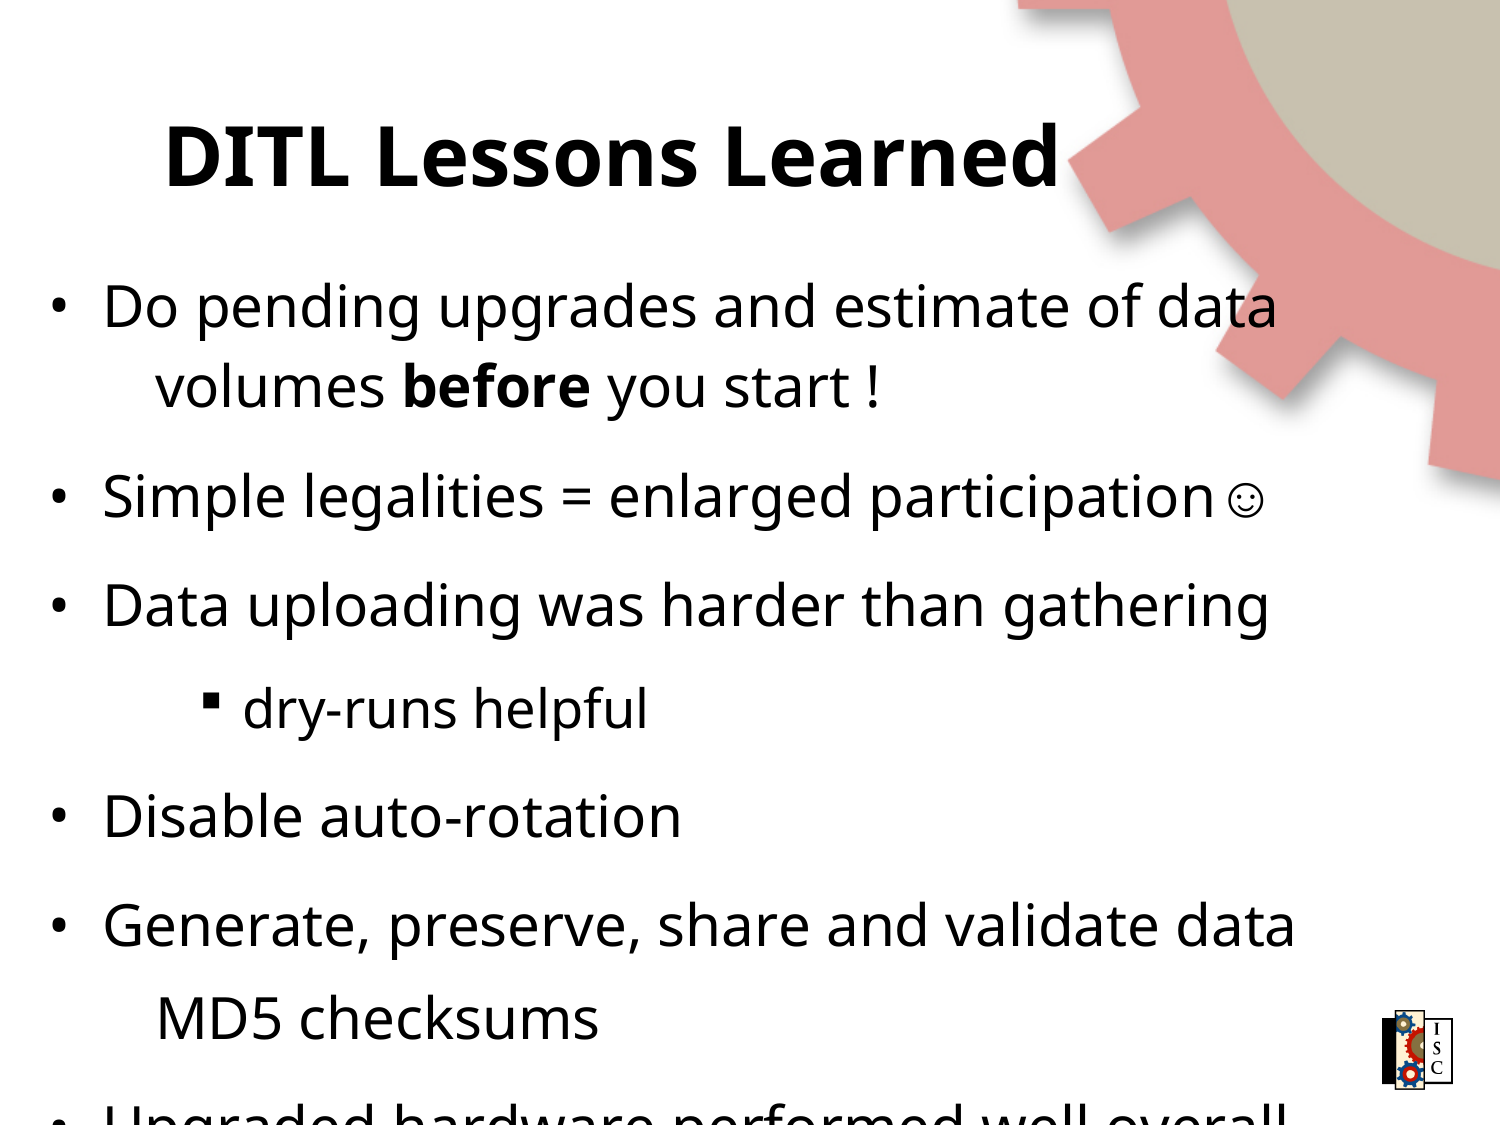

# DITL Lessons Learned
Do pending upgrades and estimate of data volumes before you start !
Simple legalities = enlarged participation☺
Data uploading was harder than gathering
dry-runs helpful
Disable auto-rotation
Generate, preserve, share and validate data MD5 checksums
Upgraded hardware performed well overall